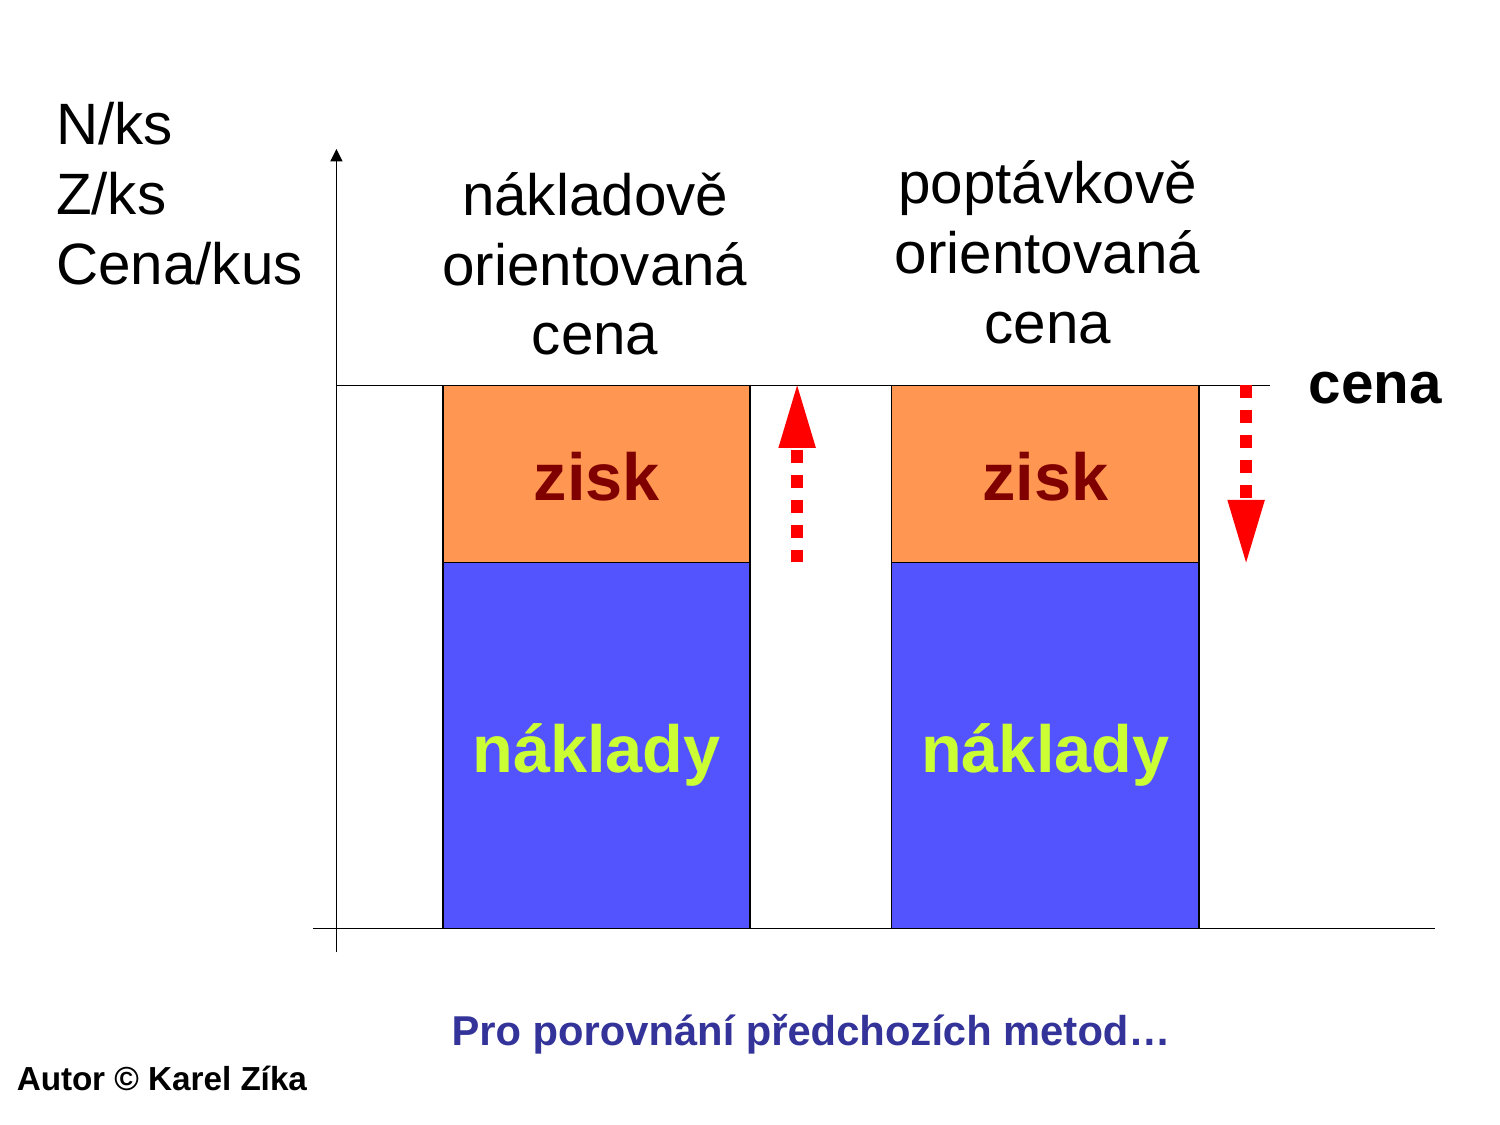

N/ks
Z/ks
Cena/kus
poptávkově
orientovaná
cena
nákladově
orientovaná
cena
cena
zisk
zisk
náklady
náklady
Pro porovnání předchozích metod…
Autor © Karel Zíka